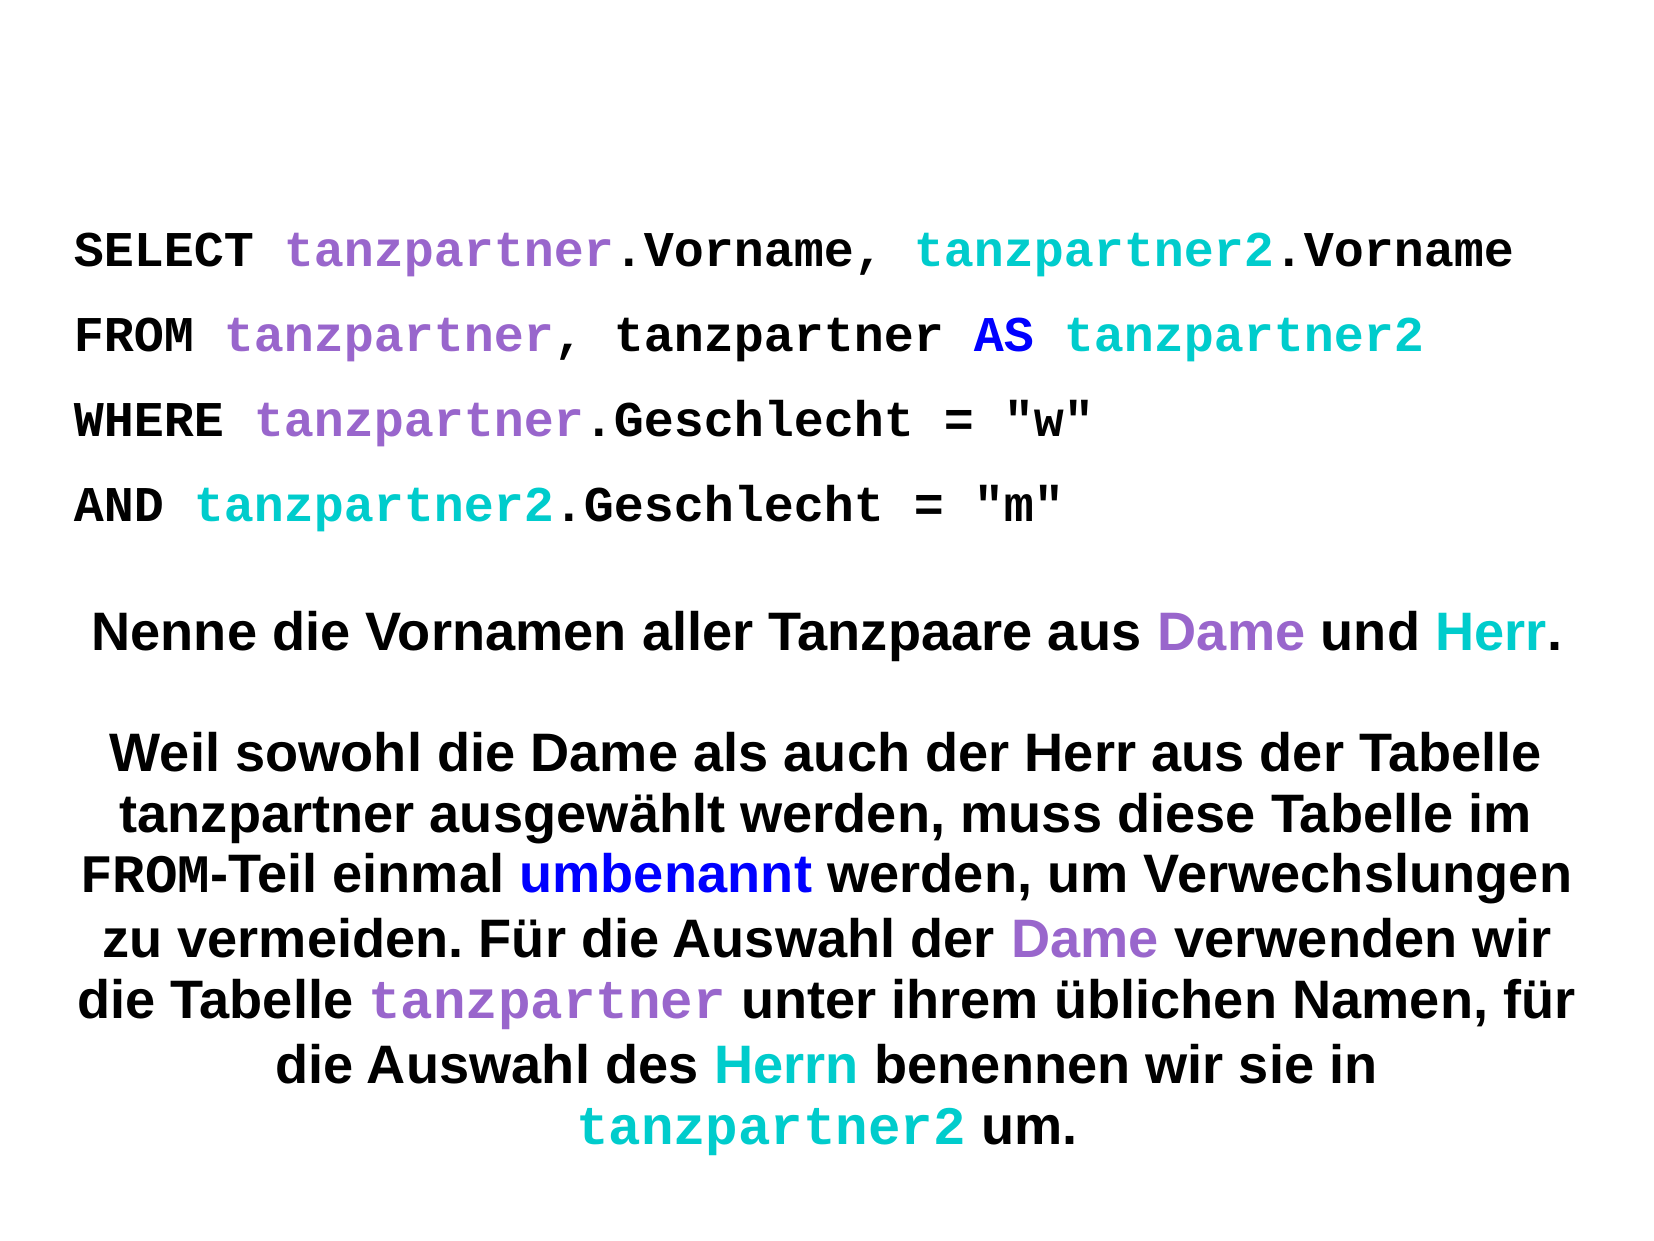

SELECT tanzpartner.Vorname, tanzpartner2.Vorname
FROM tanzpartner, tanzpartner AS tanzpartner2
WHERE tanzpartner.Geschlecht = "w"
AND tanzpartner2.Geschlecht = "m"
Nenne die Vornamen aller Tanzpaare aus Dame und Herr.
Weil sowohl die Dame als auch der Herr aus der Tabelle tanzpartner ausgewählt werden, muss diese Tabelle im FROM-Teil einmal umbenannt werden, um Verwechslungen zu vermeiden. Für die Auswahl der Dame verwenden wir die Tabelle tanzpartner unter ihrem üblichen Namen, für die Auswahl des Herrn benennen wir sie in tanzpartner2 um.